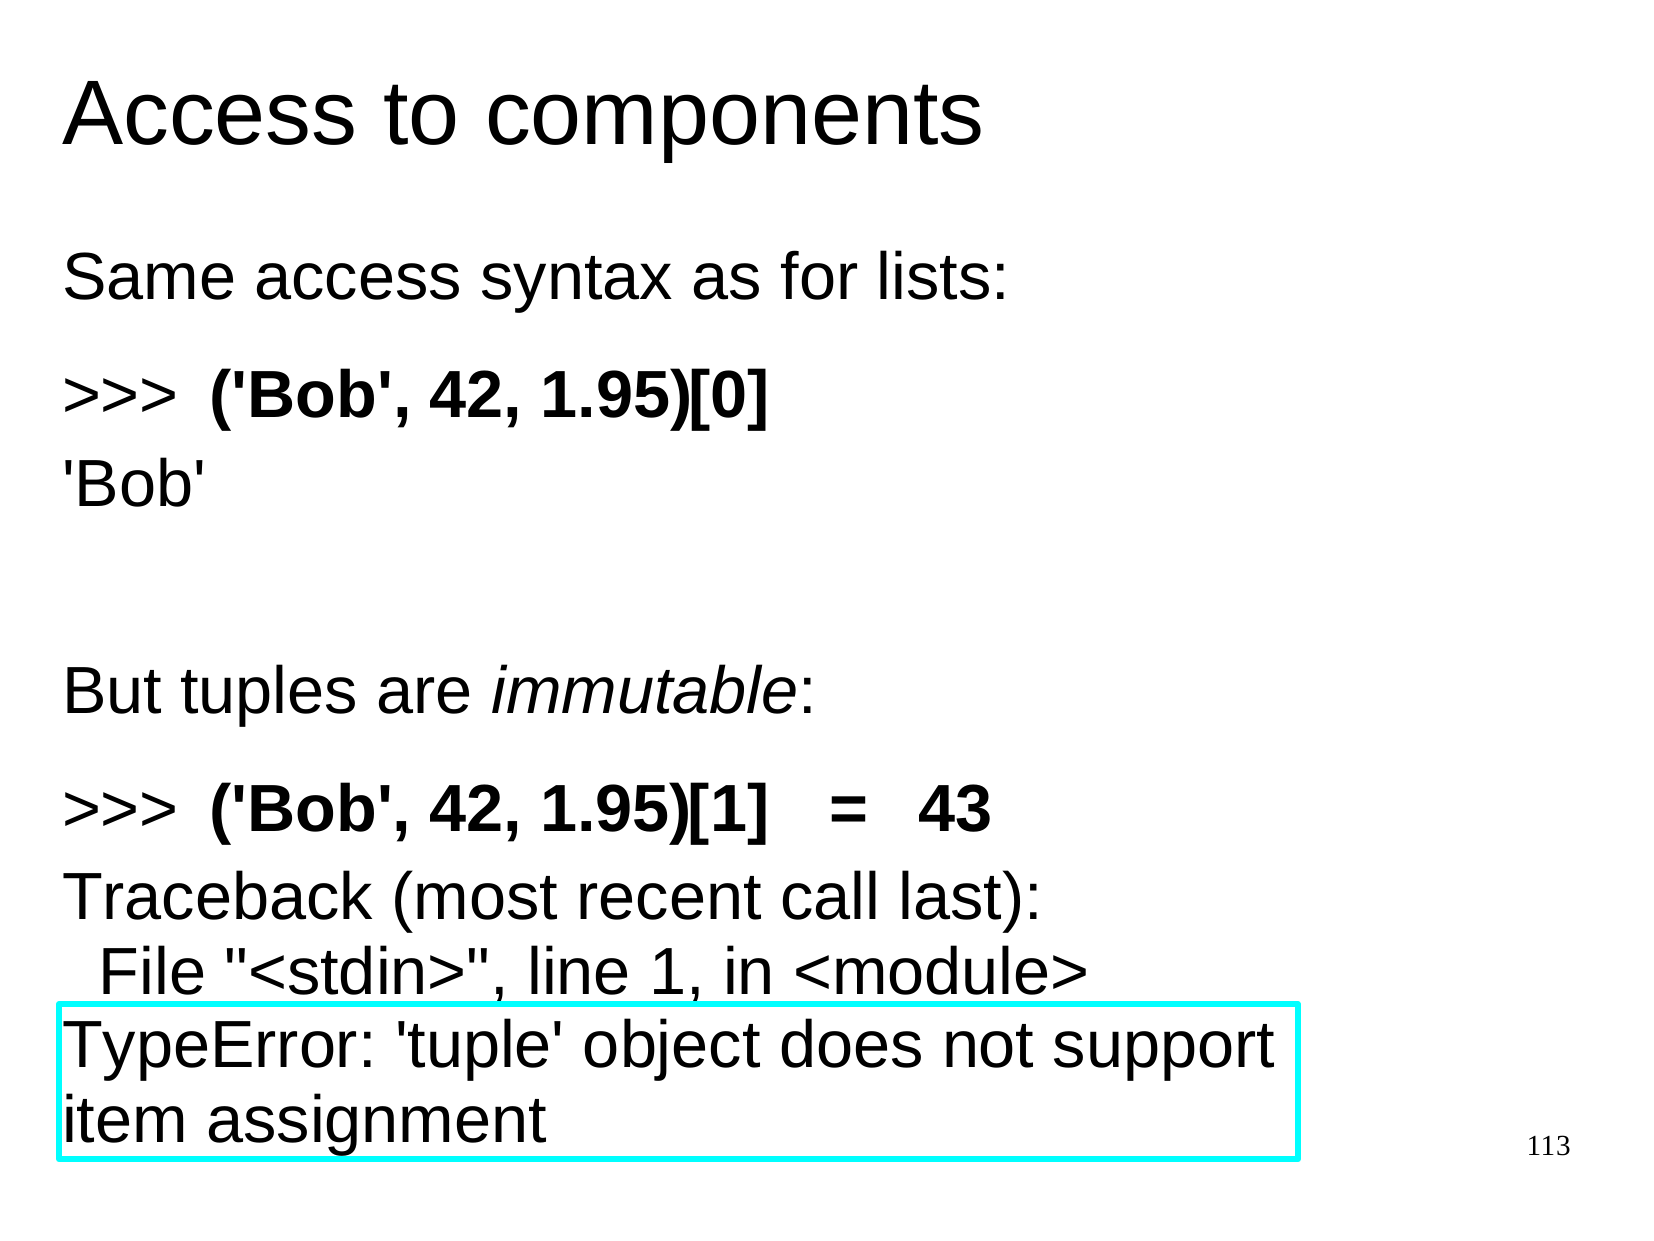

Access to components
Same access syntax as for lists:
>>>
('Bob', 42, 1.95)
[0]
'Bob'
But tuples are immutable:
>>>
('Bob', 42, 1.95)
[1]
=
43
Traceback (most recent call last):
 File "<stdin>", line 1, in <module>
TypeError: 'tuple' object does not support
item assignment
113